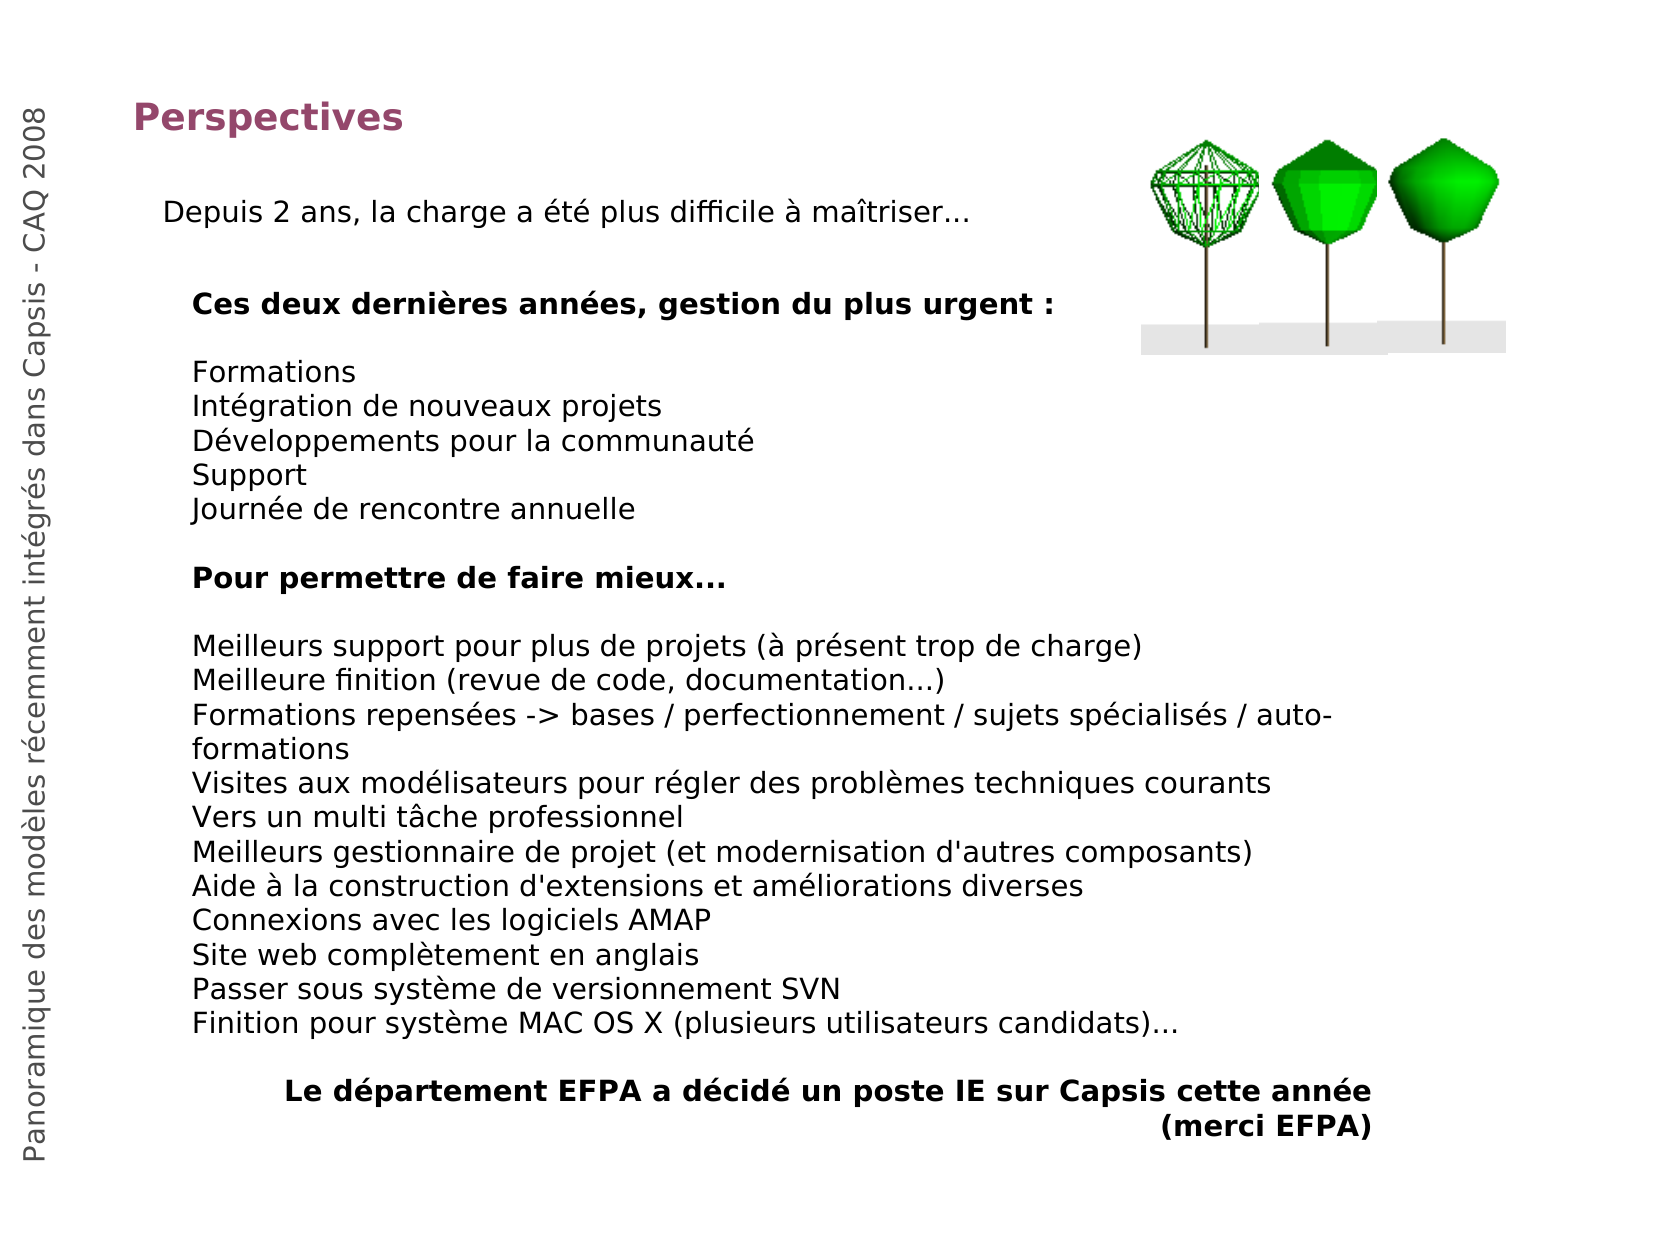

Perspectives
Depuis 2 ans, la charge a été plus difficile à maîtriser...
Ces deux dernières années, gestion du plus urgent :
Formations
Intégration de nouveaux projets
Développements pour la communauté
Support
Journée de rencontre annuelle
Pour permettre de faire mieux...
Meilleurs support pour plus de projets (à présent trop de charge)
Meilleure finition (revue de code, documentation...)
Formations repensées -> bases / perfectionnement / sujets spécialisés / auto-formations
Visites aux modélisateurs pour régler des problèmes techniques courants
Vers un multi tâche professionnel
Meilleurs gestionnaire de projet (et modernisation d'autres composants)
Aide à la construction d'extensions et améliorations diverses
Connexions avec les logiciels AMAP
Site web complètement en anglais
Passer sous système de versionnement SVN
Finition pour système MAC OS X (plusieurs utilisateurs candidats)...
Le département EFPA a décidé un poste IE sur Capsis cette année (merci EFPA)
Panoramique des modèles récemment intégrés dans Capsis - CAQ 2008